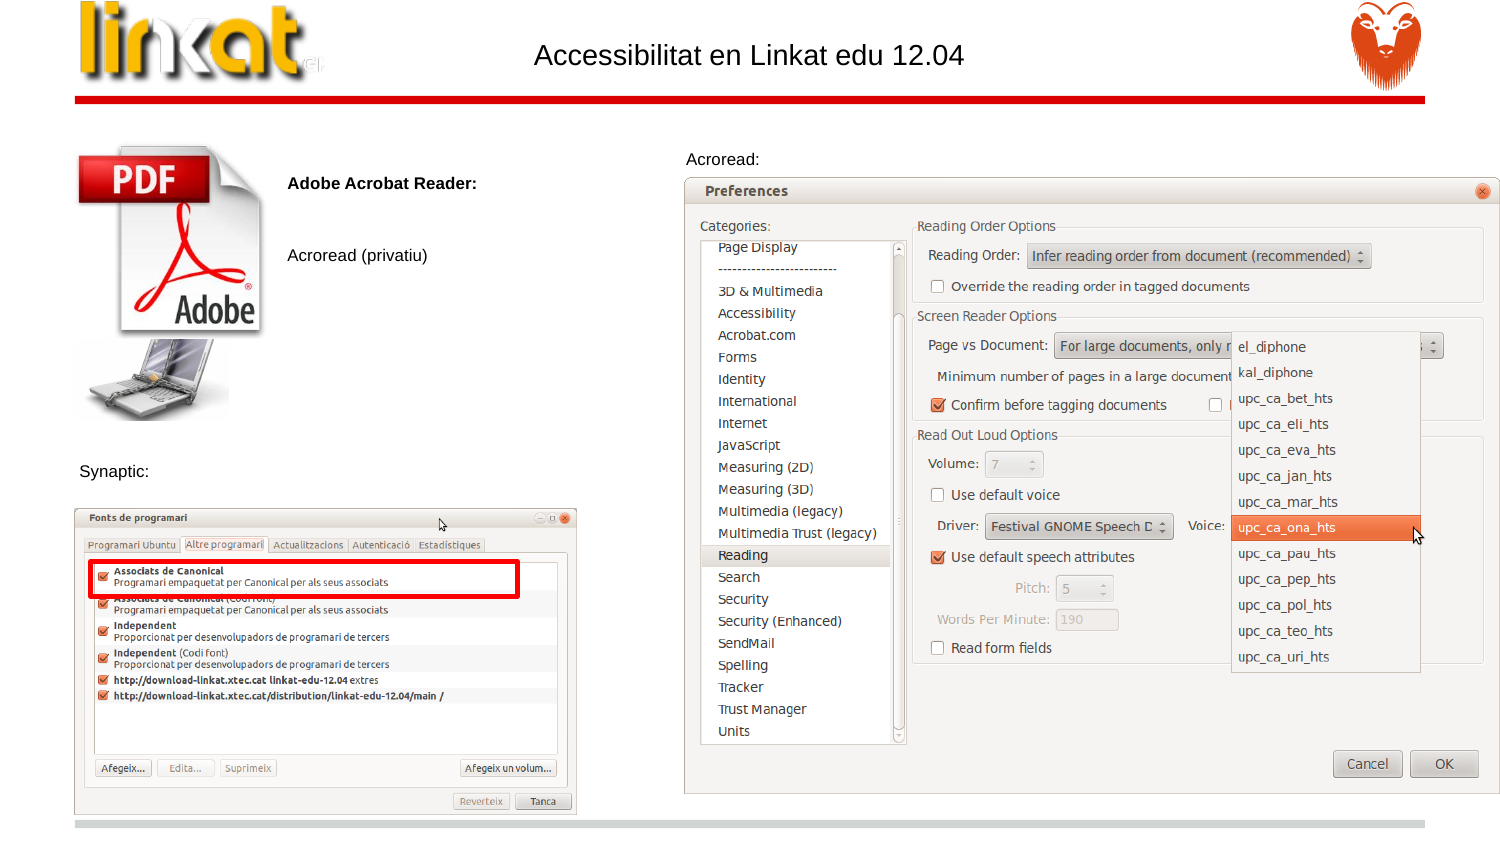

Acroread:
Adobe Acrobat Reader:
Acroread (privatiu)
Synaptic: